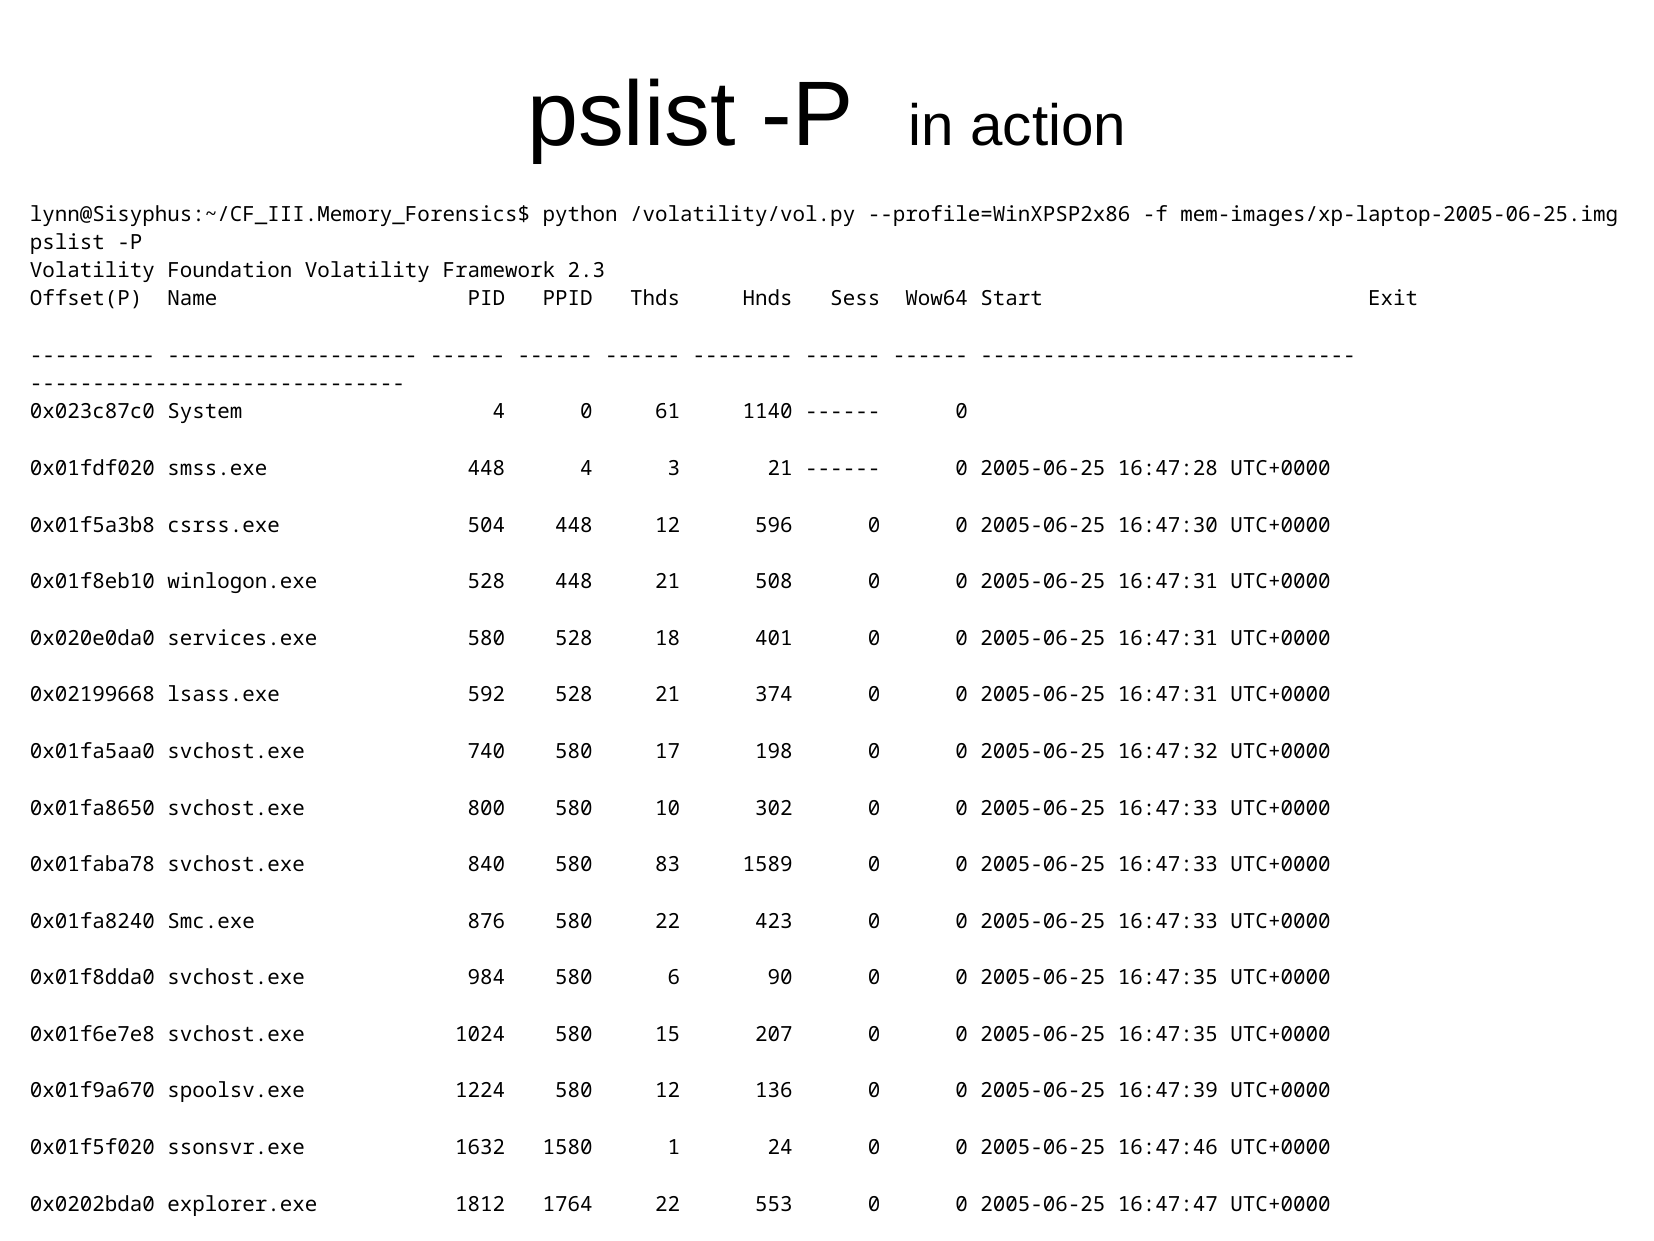

pslist -P in action
lynn@Sisyphus:~/CF_III.Memory_Forensics$ python /volatility/vol.py --profile=WinXPSP2x86 -f mem-images/xp-laptop-2005-06-25.img pslist -P
Volatility Foundation Volatility Framework 2.3
Offset(P) Name PID PPID Thds Hnds Sess Wow64 Start Exit
---------- -------------------- ------ ------ ------ -------- ------ ------ ------------------------------ ------------------------------
0x023c87c0 System 4 0 61 1140 ------ 0
0x01fdf020 smss.exe 448 4 3 21 ------ 0 2005-06-25 16:47:28 UTC+0000
0x01f5a3b8 csrss.exe 504 448 12 596 0 0 2005-06-25 16:47:30 UTC+0000
0x01f8eb10 winlogon.exe 528 448 21 508 0 0 2005-06-25 16:47:31 UTC+0000
0x020e0da0 services.exe 580 528 18 401 0 0 2005-06-25 16:47:31 UTC+0000
0x02199668 lsass.exe 592 528 21 374 0 0 2005-06-25 16:47:31 UTC+0000
0x01fa5aa0 svchost.exe 740 580 17 198 0 0 2005-06-25 16:47:32 UTC+0000
0x01fa8650 svchost.exe 800 580 10 302 0 0 2005-06-25 16:47:33 UTC+0000
0x01faba78 svchost.exe 840 580 83 1589 0 0 2005-06-25 16:47:33 UTC+0000
0x01fa8240 Smc.exe 876 580 22 423 0 0 2005-06-25 16:47:33 UTC+0000
0x01f8dda0 svchost.exe 984 580 6 90 0 0 2005-06-25 16:47:35 UTC+0000
0x01f6e7e8 svchost.exe 1024 580 15 207 0 0 2005-06-25 16:47:35 UTC+0000
0x01f9a670 spoolsv.exe 1224 580 12 136 0 0 2005-06-25 16:47:39 UTC+0000
0x01f5f020 ssonsvr.exe 1632 1580 1 24 0 0 2005-06-25 16:47:46 UTC+0000
0x0202bda0 explorer.exe 1812 1764 22 553 0 0 2005-06-25 16:47:47 UTC+0000
0x02113c48 Directcd.exe 1936 1812 4 40 0 0 2005-06-25 16:47:48 UTC+0000
0x01f67500 TaskSwitch.exe 1952 1812 1 21 0 0 2005-06-25 16:47:48 UTC+0000
0x01f6ca90 Fast.exe 1960 1812 1 22 0 0 2005-06-25 16:47:48 UTC+0000
0x020dd588 VPTray.exe 1980 1812 2 89 0 0 2005-06-25 16:47:49 UTC+0000
0x02025608 atiptaxx.exe 2040 1812 1 51 0 0 2005-06-25 16:47:49 UTC+0000
0x01faf280 jusched.exe 188 1812 1 22 0 0 2005-06-25 16:47:49 UTC+0000
0x021125d0 EM_EXEC.EXE 224 112 2 74 0 0 2005-06-25 16:47:50 UTC+0000
0x02076558 ati2evxx.exe 432 580 4 38 0 0 2005-06-25 16:47:55 UTC+0000
0x01f68518 Crypserv.exe 688 580 3 34 0 0 2005-06-25 16:47:55 UTC+0000
0x02059da0 DefWatch.exe 864 580 3 27 0 0 2005-06-25 16:47:55 UTC+0000
0x01f6db28 msdtc.exe 1076 580 14 166 0 0 2005-06-25 16:47:55 UTC+0000
0x02021a78 Rtvscan.exe 1304 580 37 300 0 0 2005-06-25 16:47:58 UTC+0000
0x01f48da0 tcpsvcs.exe 1400 580 2 94 0 0 2005-06-25 16:47:58 UTC+0000
0x020238e0 snmp.exe 1424 580 5 192 0 0 2005-06-25 16:47:58 UTC+0000
0x02081da0 svchost.exe 1484 580 6 119 0 0 2005-06-25 16:47:59 UTC+0000